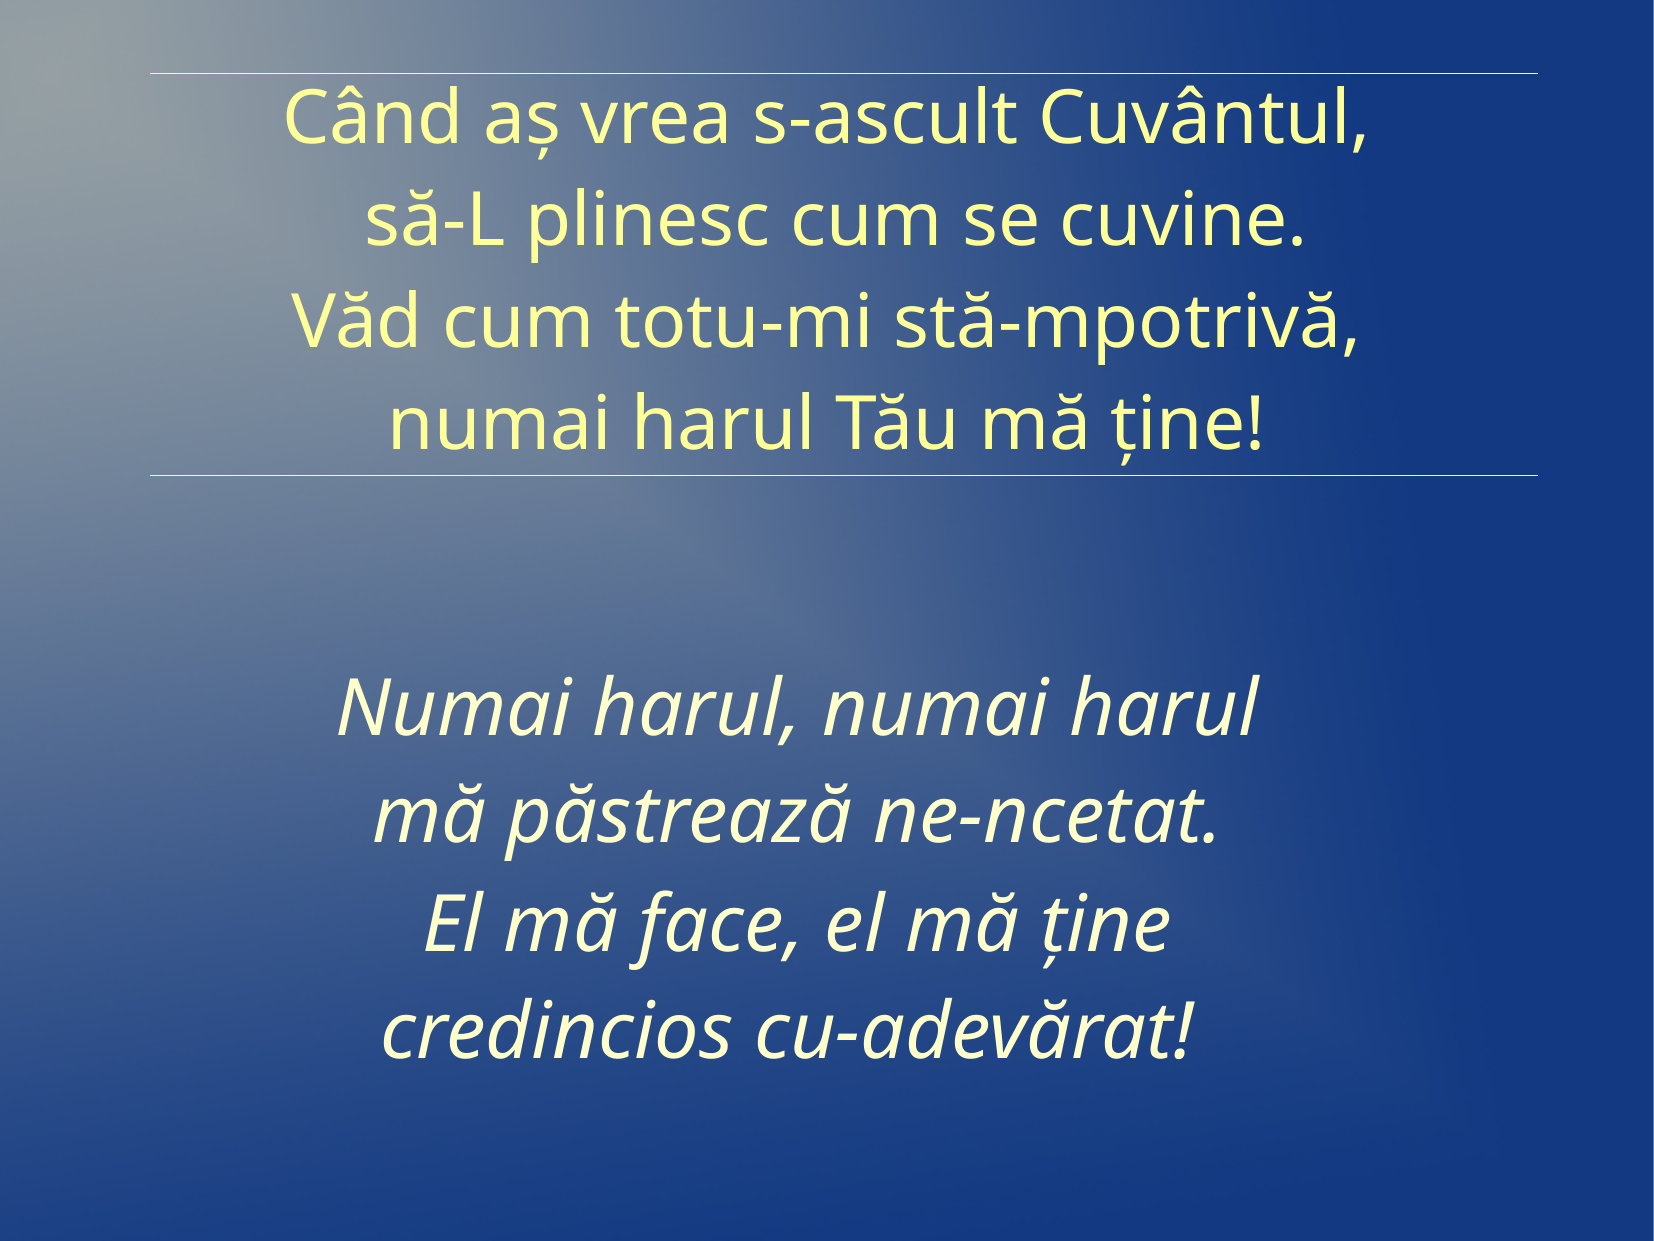

Când aş vrea s-ascult Cuvântul,
 să-L plinesc cum se cuvine.
Văd cum totu-mi stă-mpotrivă,
numai harul Tău mă ţine!
Numai harul, numai harul
mă păstrează ne-ncetat.
El mă face, el mă ţine
credincios cu-adevărat!